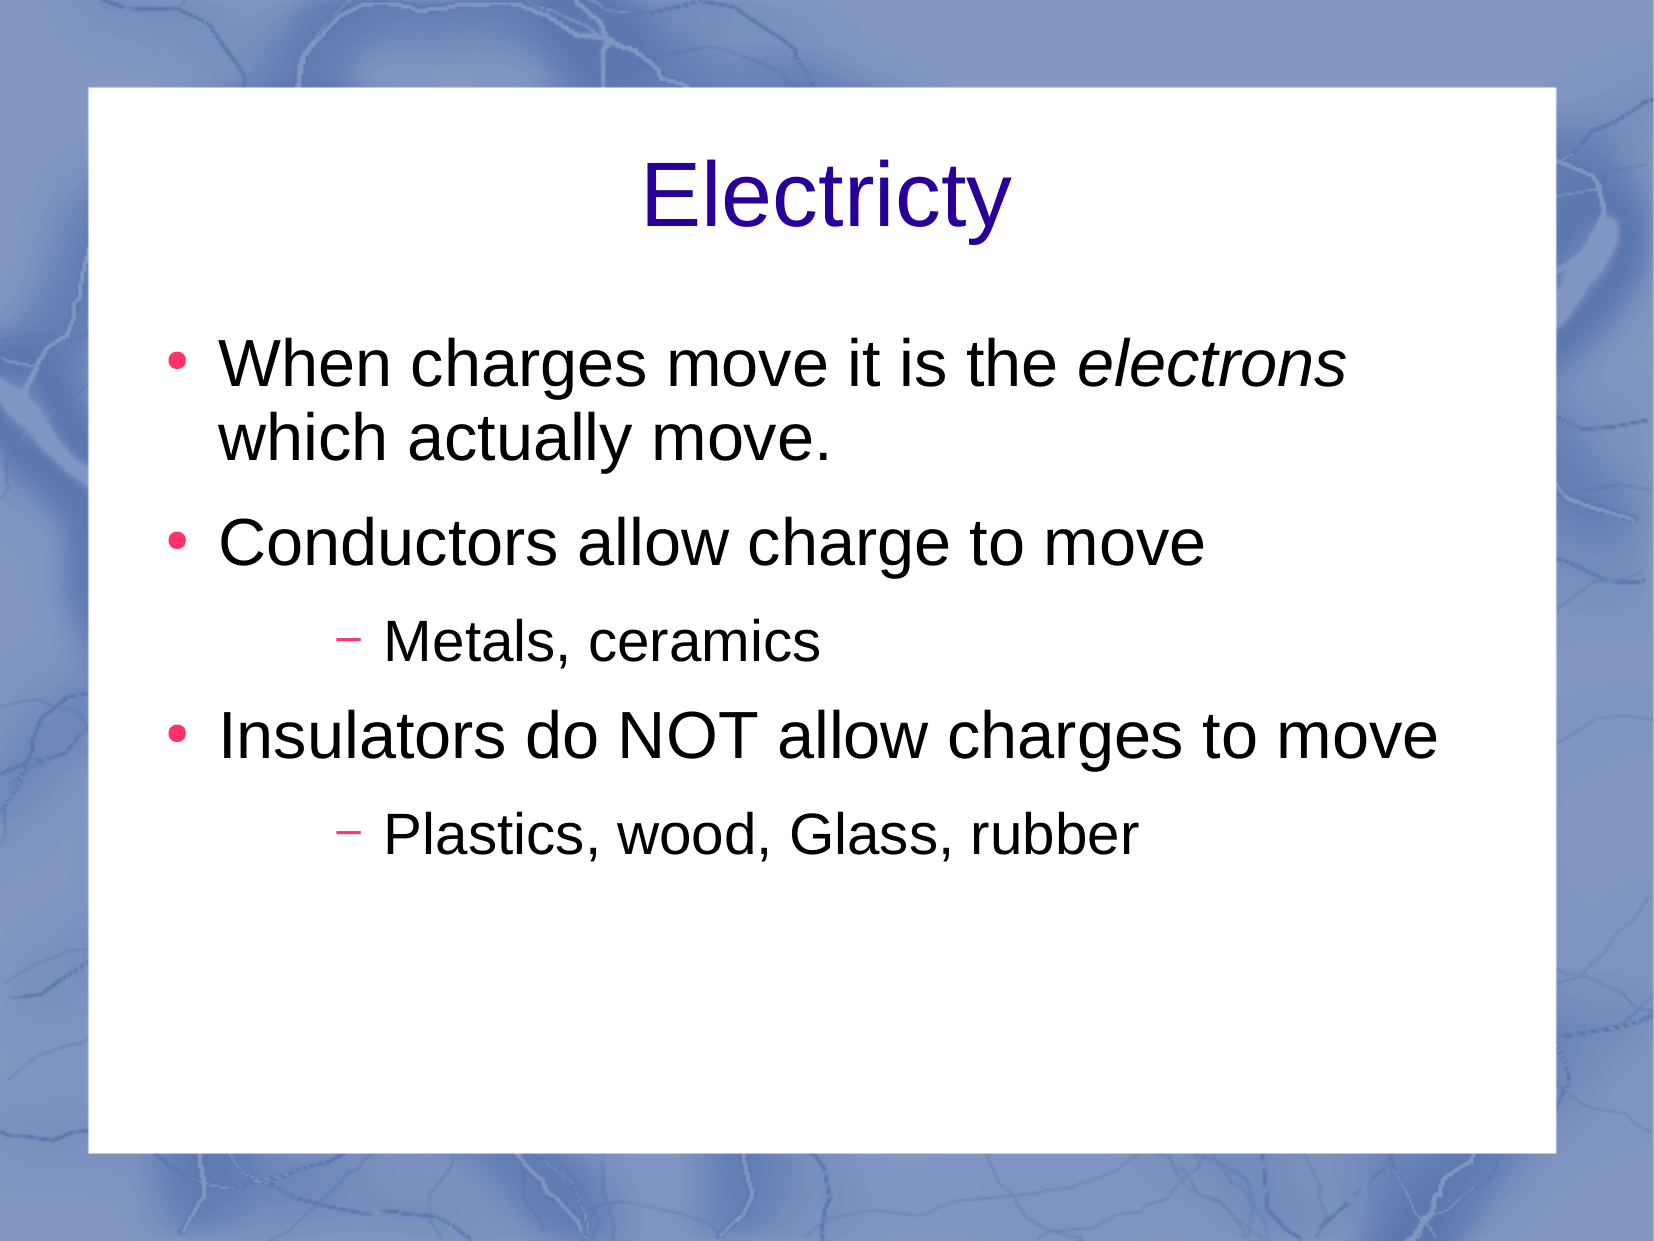

# Electricty
When charges move it is the electrons which actually move.
Conductors allow charge to move
Metals, ceramics
Insulators do NOT allow charges to move
Plastics, wood, Glass, rubber